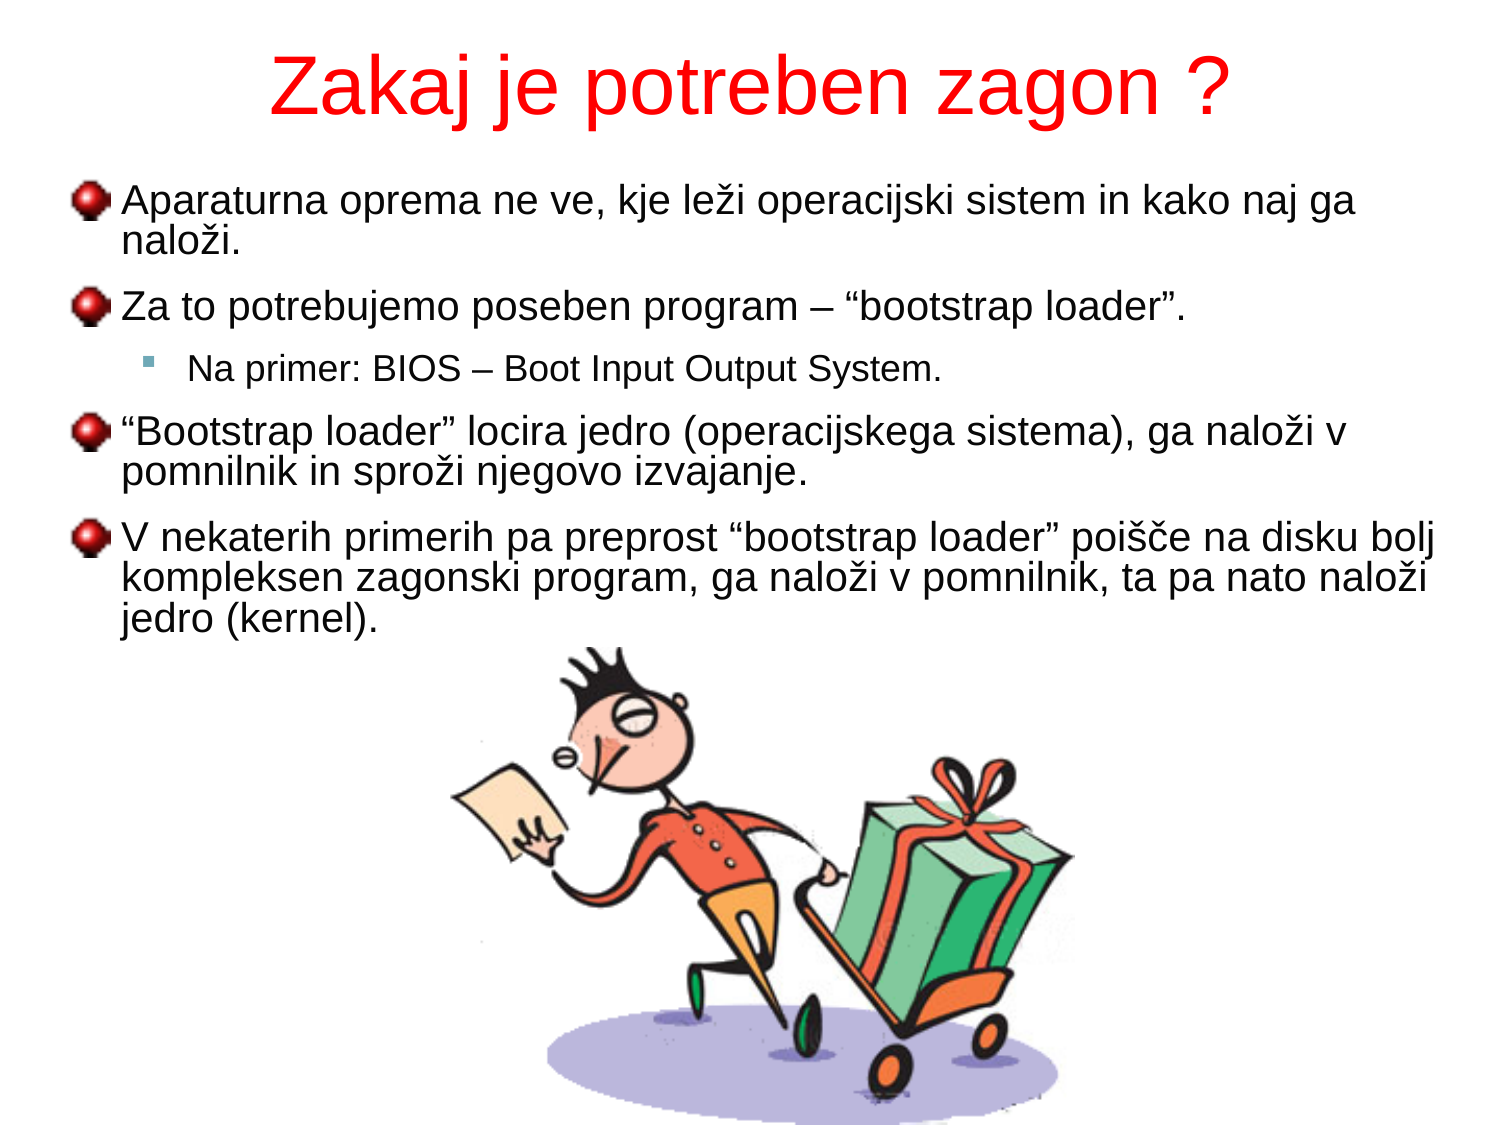

# Zakaj je potreben zagon ?
Aparaturna oprema ne ve, kje leži operacijski sistem in kako naj ga naloži.
Za to potrebujemo poseben program – “bootstrap loader”.
Na primer: BIOS – Boot Input Output System.
“Bootstrap loader” locira jedro (operacijskega sistema), ga naloži v pomnilnik in sproži njegovo izvajanje.
V nekaterih primerih pa preprost “bootstrap loader” poišče na disku bolj kompleksen zagonski program, ga naloži v pomnilnik, ta pa nato naloži jedro (kernel).